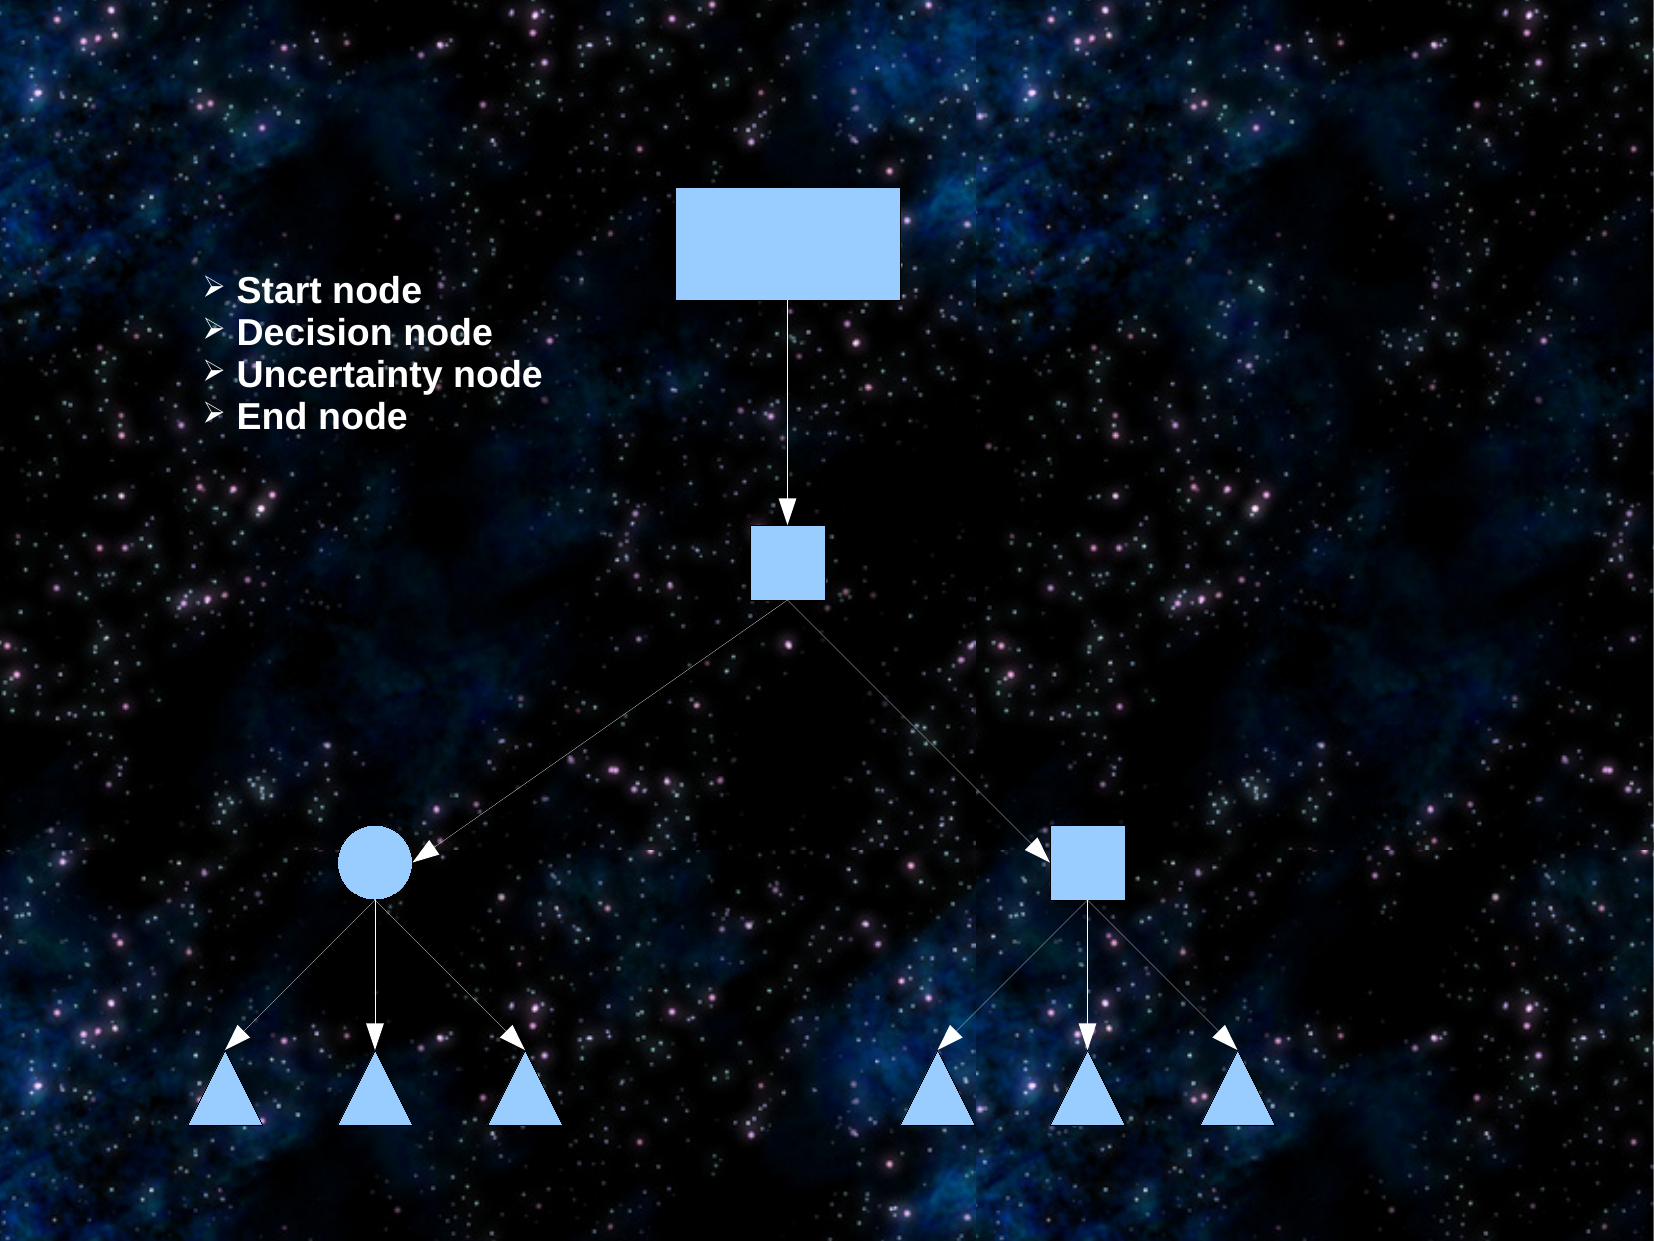

Start node
 Decision node
 Uncertainty node
 End node